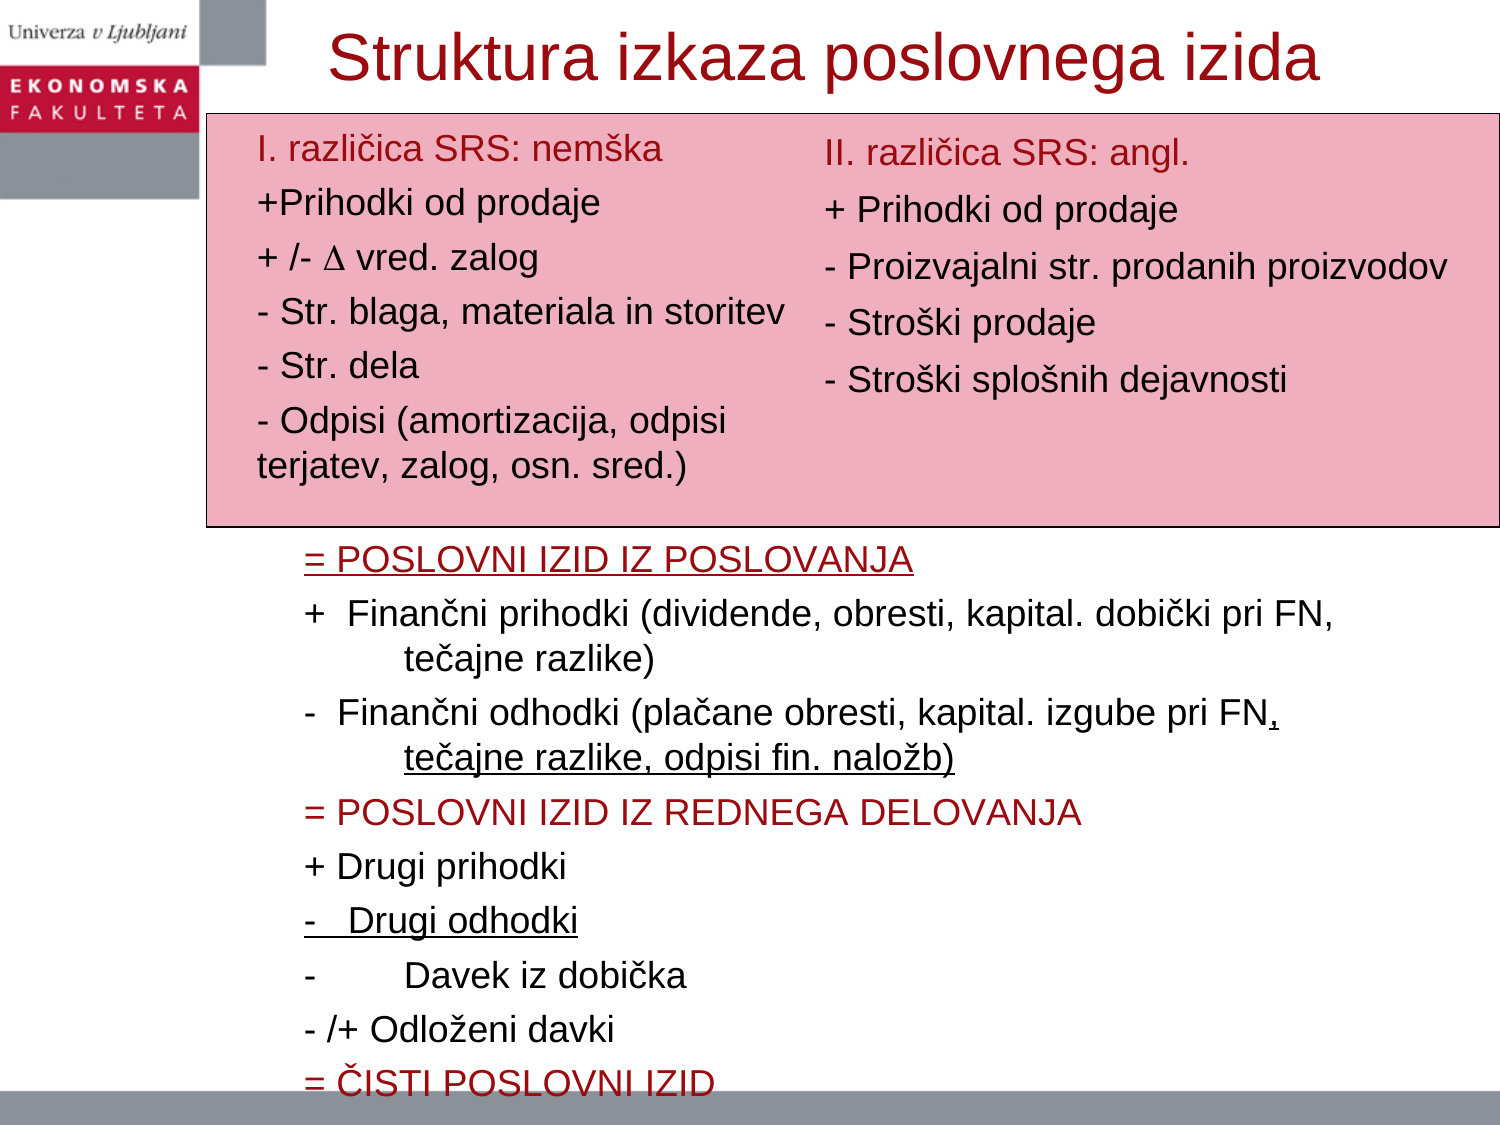

Struktura izkaza poslovnega izida
I. različica SRS: nemška
+Prihodki od prodaje
+ /-  vred. zalog
- Str. blaga, materiala in storitev
- Str. dela
- Odpisi (amortizacija, odpisi terjatev, zalog, osn. sred.)
# II. različica SRS: angl.
+ Prihodki od prodaje
- Proizvajalni str. prodanih proizvodov
- Stroški prodaje
- Stroški splošnih dejavnosti
= POSLOVNI IZID IZ POSLOVANJA
+ Finančni prihodki (dividende, obresti, kapital. dobički pri FN, tečajne razlike)
- Finančni odhodki (plačane obresti, kapital. izgube pri FN, tečajne razlike, odpisi fin. naložb)
= POSLOVNI IZID IZ REDNEGA DELOVANJA
+ Drugi prihodki
- Drugi odhodki
-	Davek iz dobička
- /+ Odloženi davki
= ČISTI POSLOVNI IZID